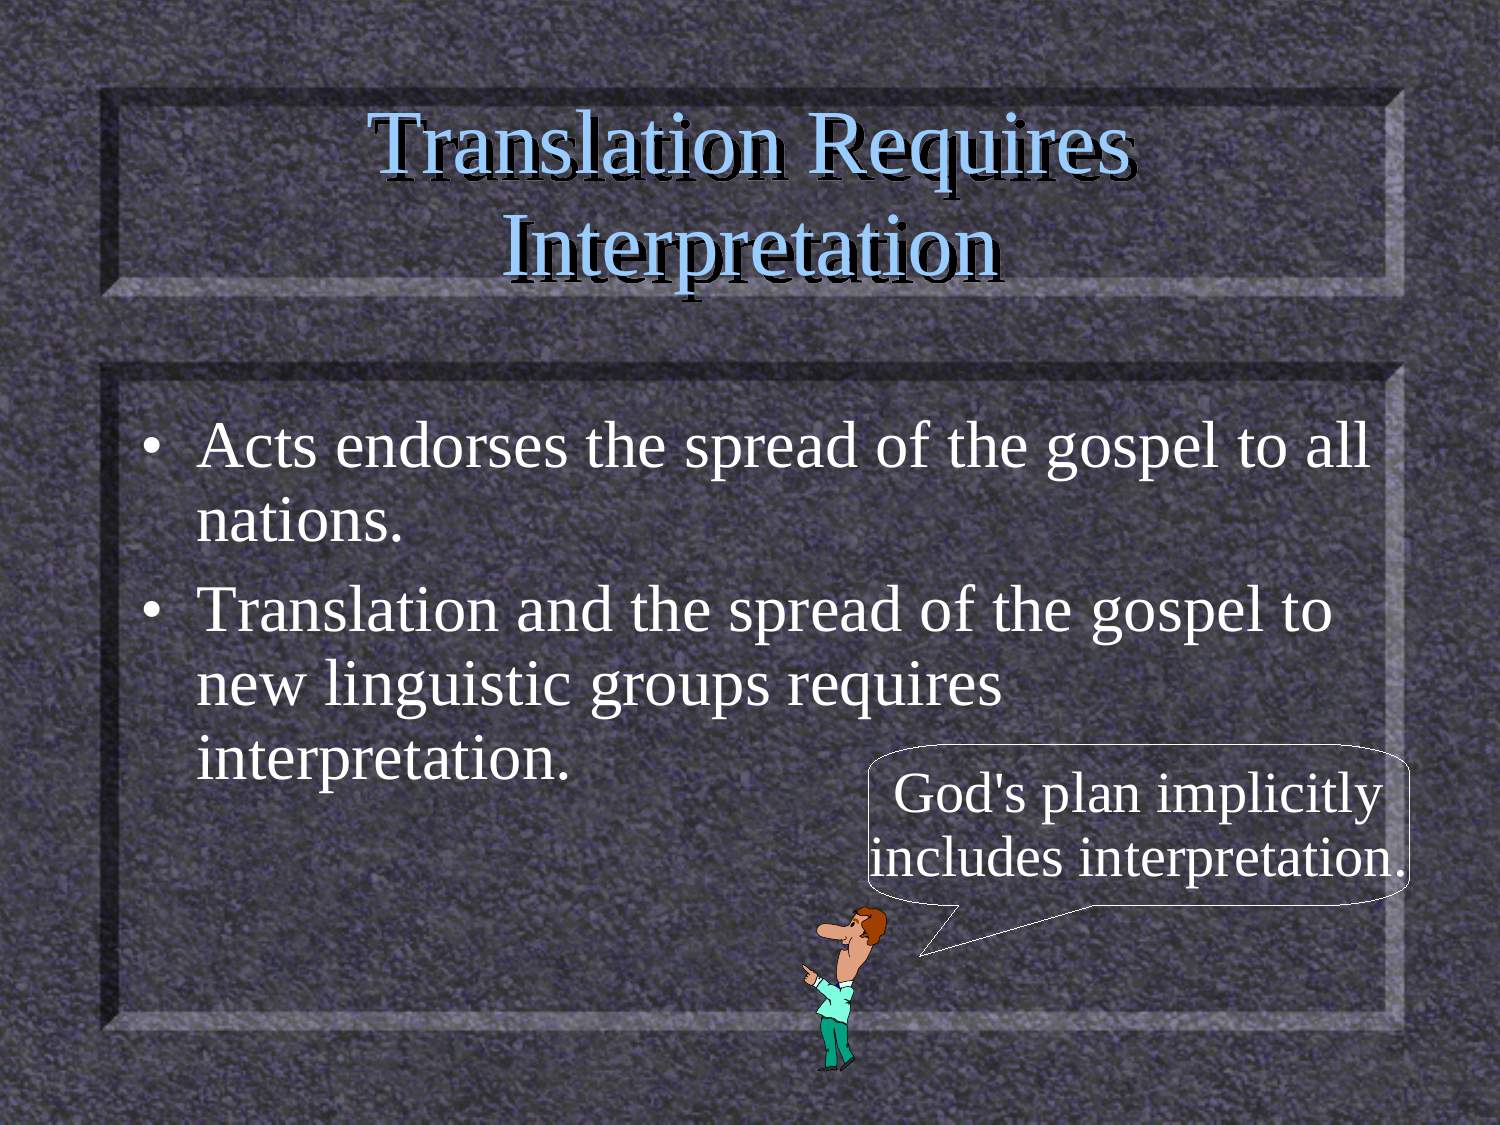

# Translation Requires Interpretation
Acts endorses the spread of the gospel to all nations.
Translation and the spread of the gospel to new linguistic groups requires interpretation.
God's plan implicitly
includes interpretation.